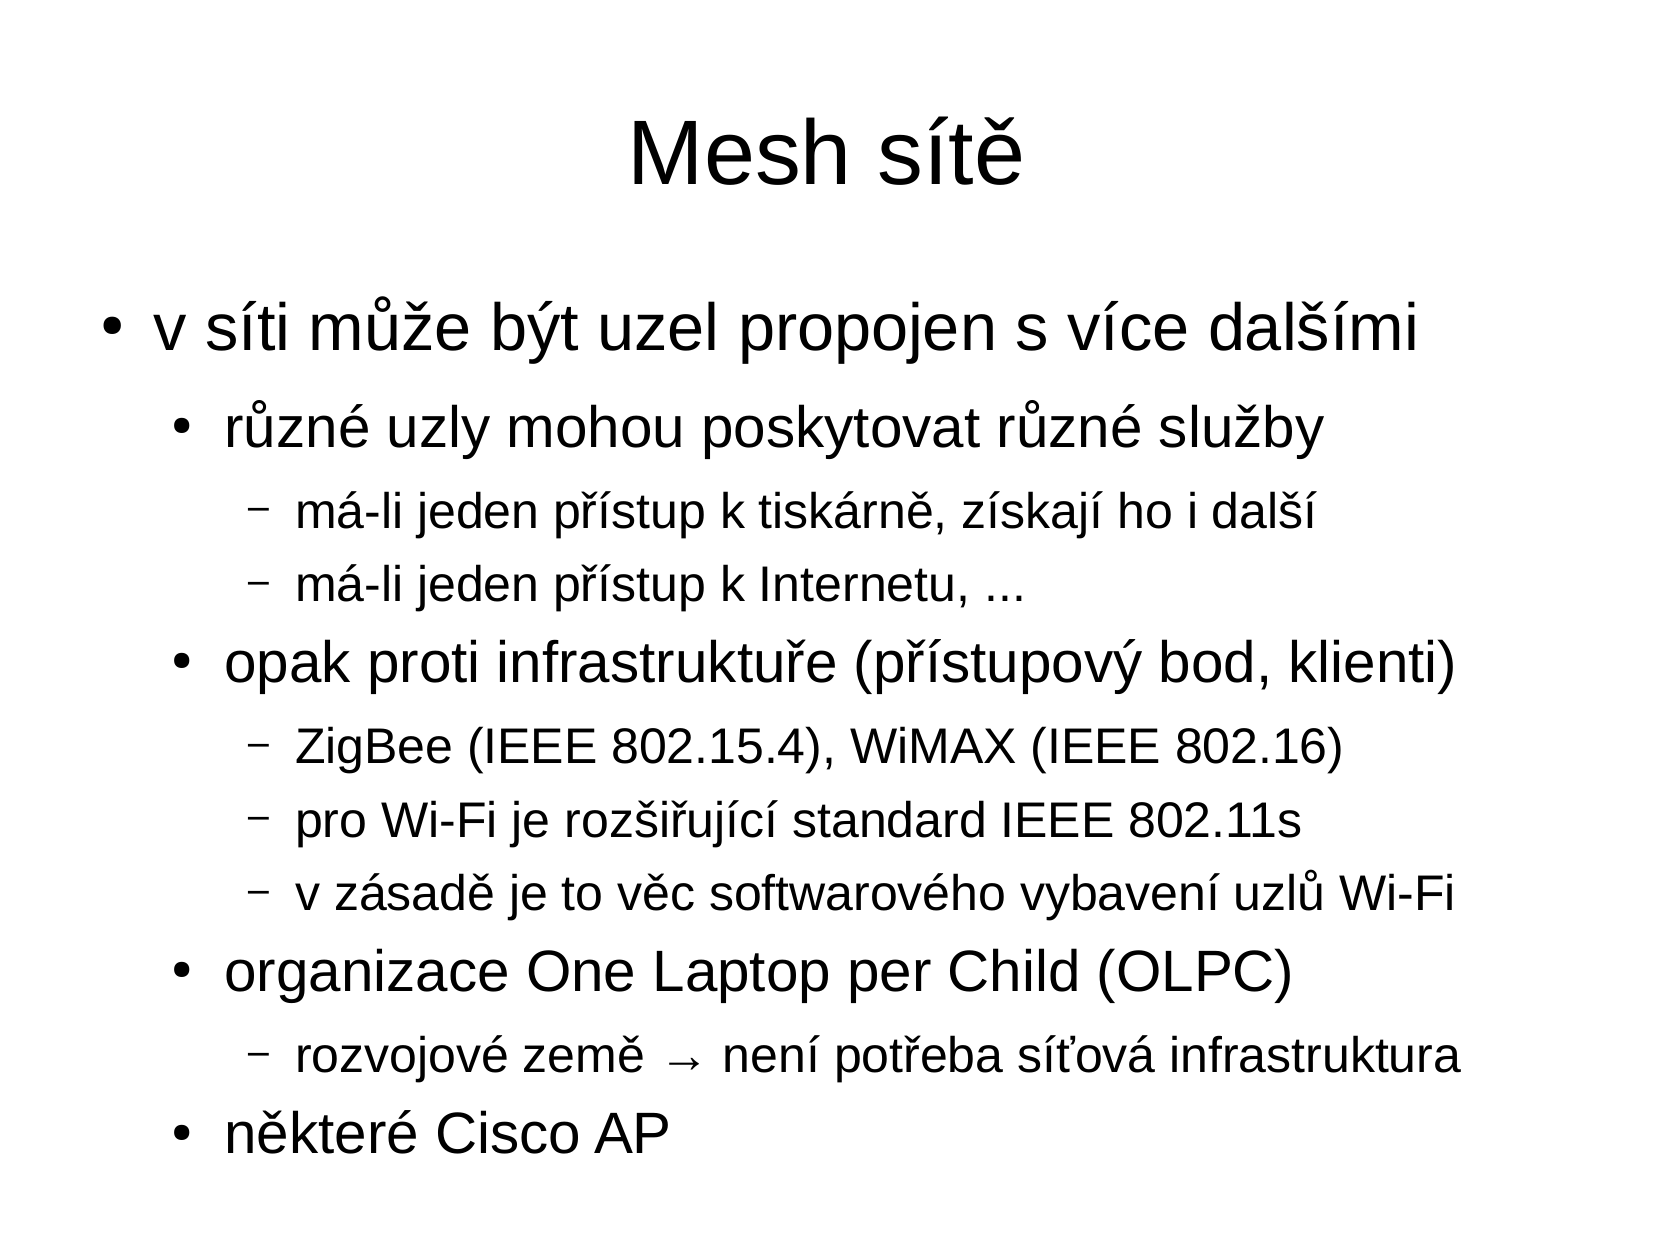

# Mesh sítě
v síti může být uzel propojen s více dalšími
různé uzly mohou poskytovat různé služby
má-li jeden přístup k tiskárně, získají ho i další
má-li jeden přístup k Internetu, ...
opak proti infrastruktuře (přístupový bod, klienti)
ZigBee (IEEE 802.15.4), WiMAX (IEEE 802.16)
pro Wi-Fi je rozšiřující standard IEEE 802.11s
v zásadě je to věc softwarového vybavení uzlů Wi-Fi
organizace One Laptop per Child (OLPC)
rozvojové země → není potřeba síťová infrastruktura
některé Cisco AP